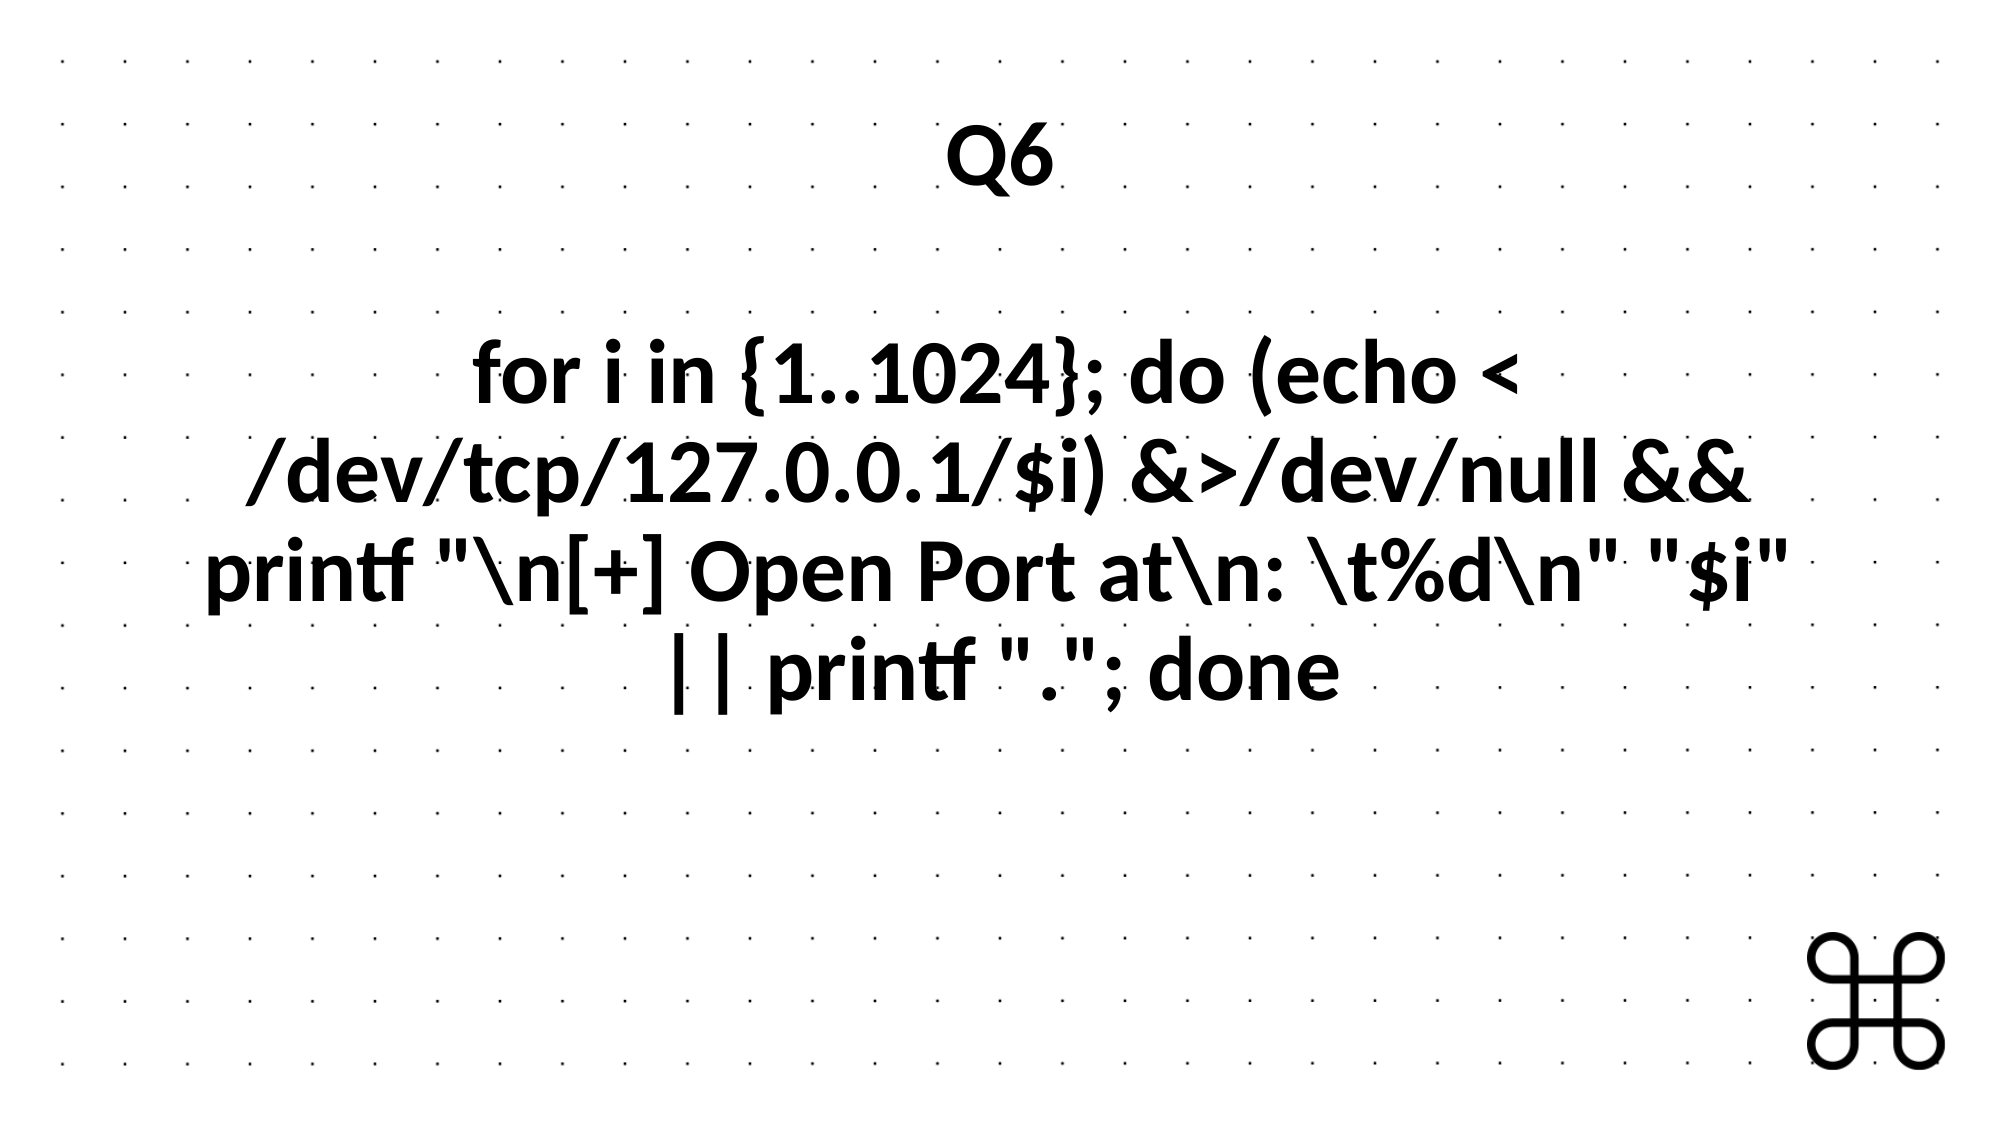

Q6
for i in {1..1024}; do (echo < /dev/tcp/127.0.0.1/$i) &>/dev/null && printf "\n[+] Open Port at\n: \t%d\n" "$i" || printf "."; done